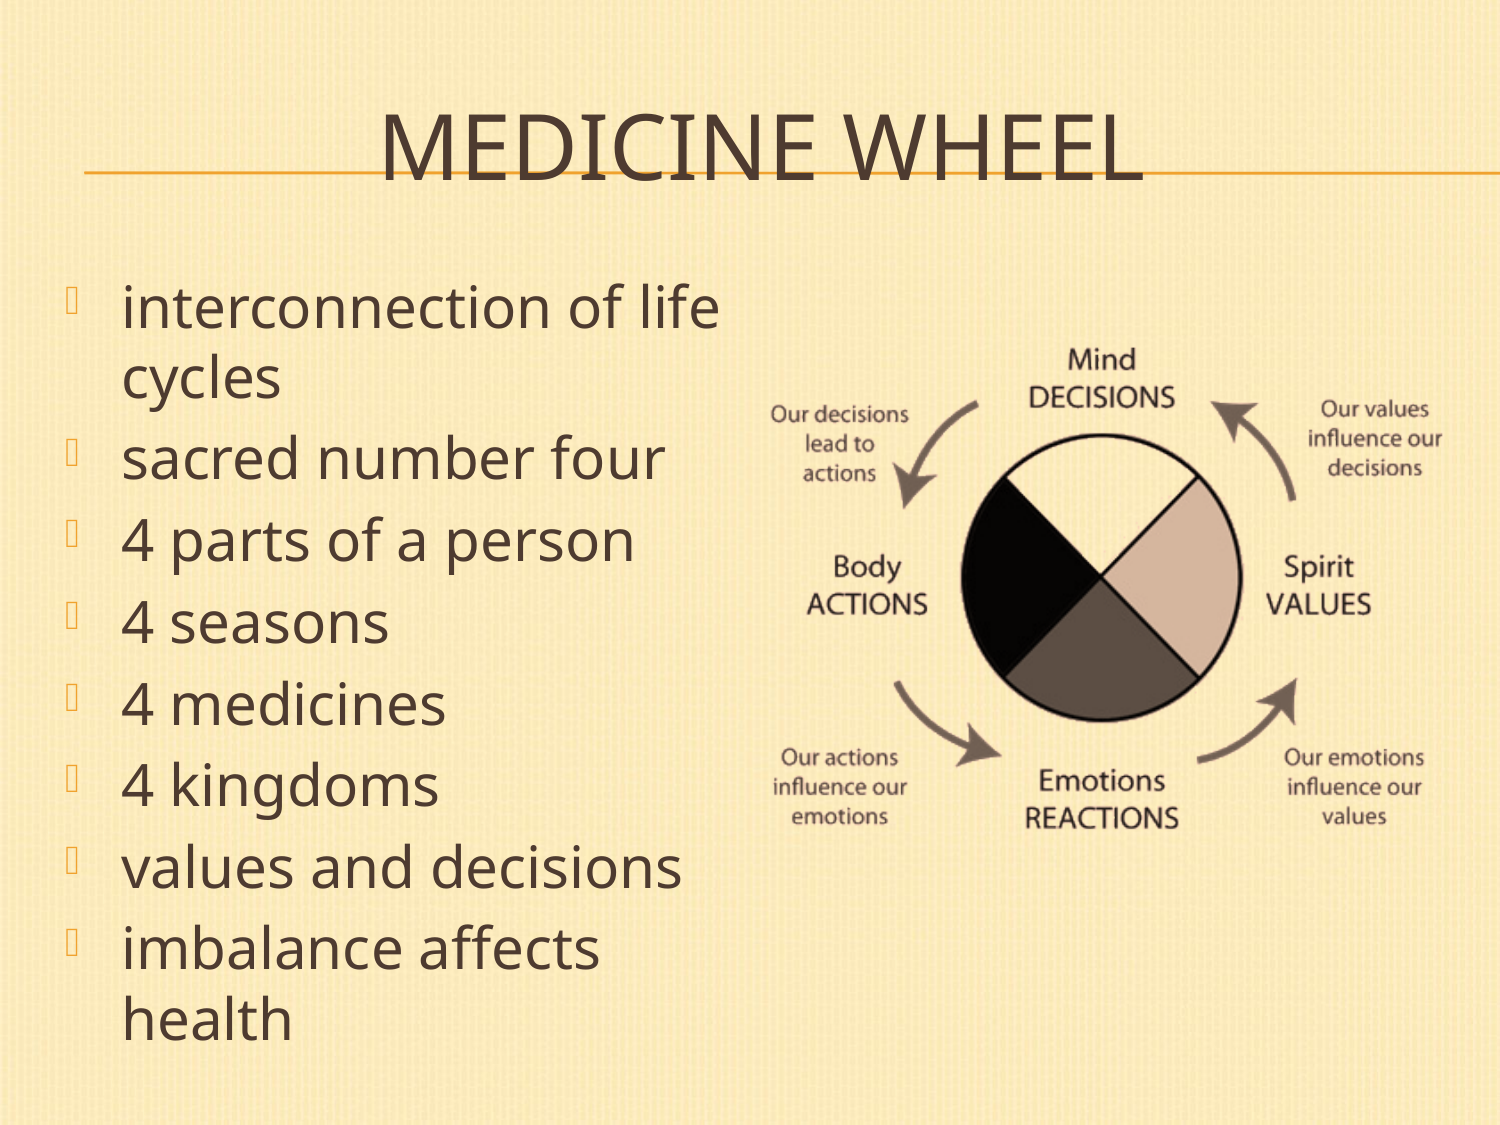

# MEDICINE WHEEL
interconnection of life cycles
sacred number four
4 parts of a person
4 seasons
4 medicines
4 kingdoms
values and decisions
imbalance affects health